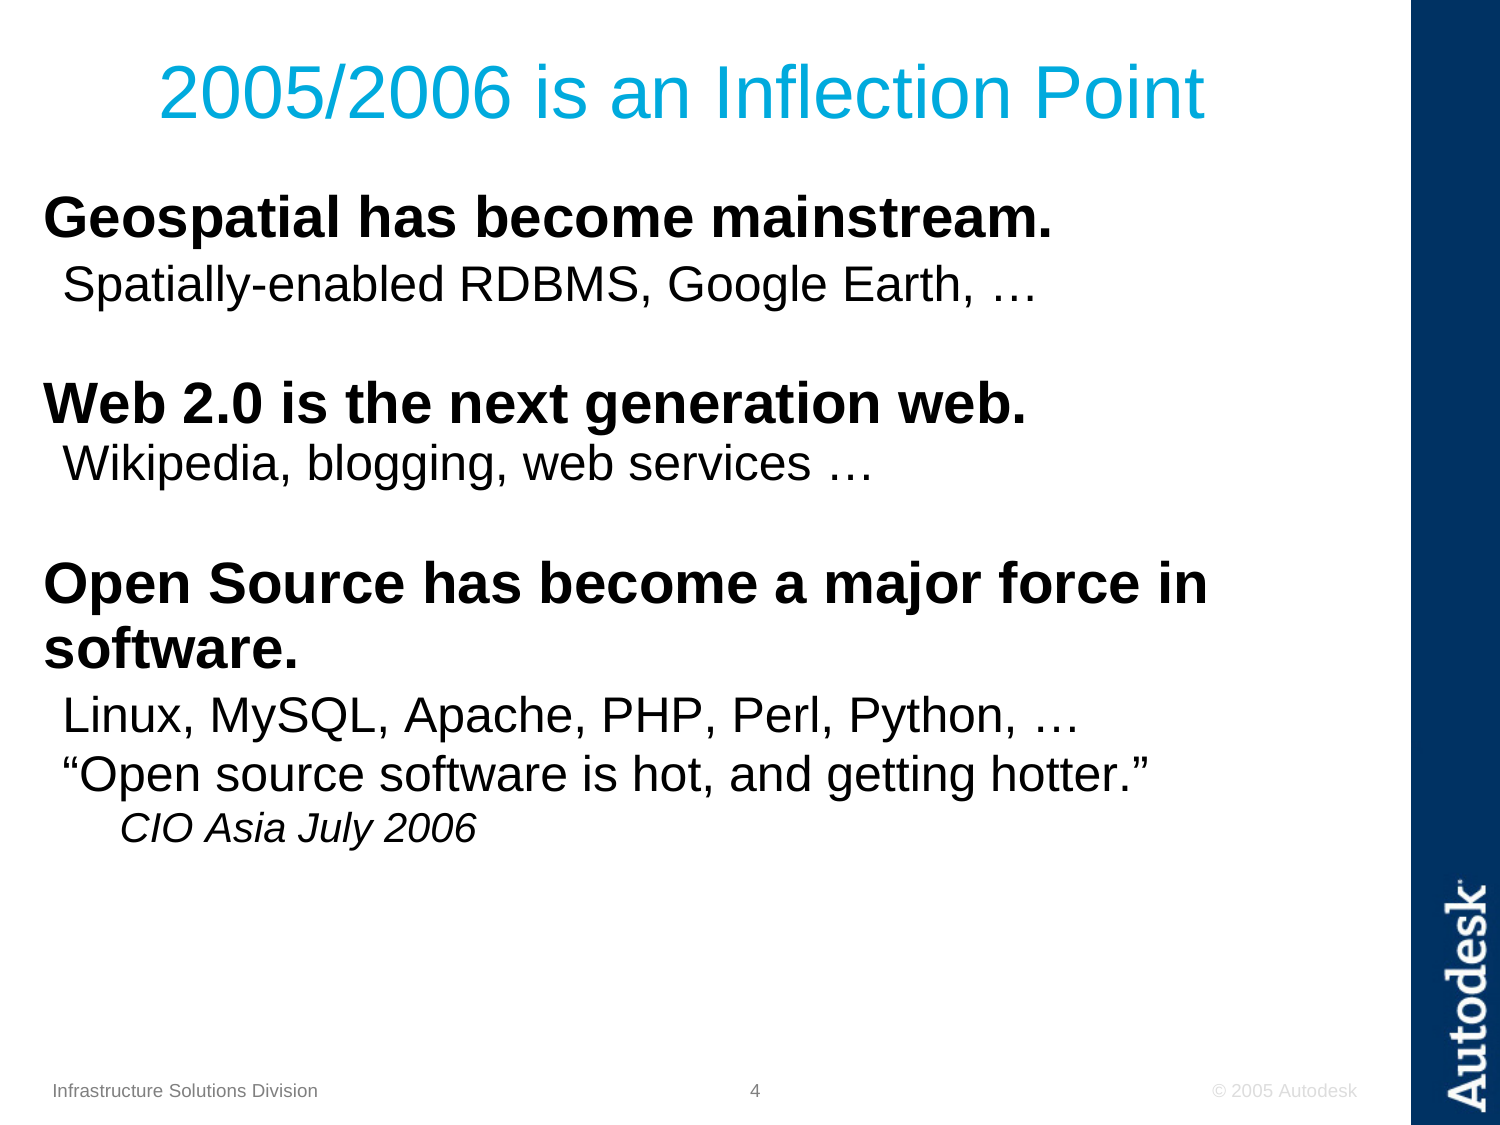

# 2005/2006 is an Inflection Point
Geospatial has become mainstream.
Spatially-enabled RDBMS, Google Earth, …
Web 2.0 is the next generation web.
Wikipedia, blogging, web services …
Open Source has become a major force in software.
Linux, MySQL, Apache, PHP, Perl, Python, …
“Open source software is hot, and getting hotter.”
CIO Asia July 2006